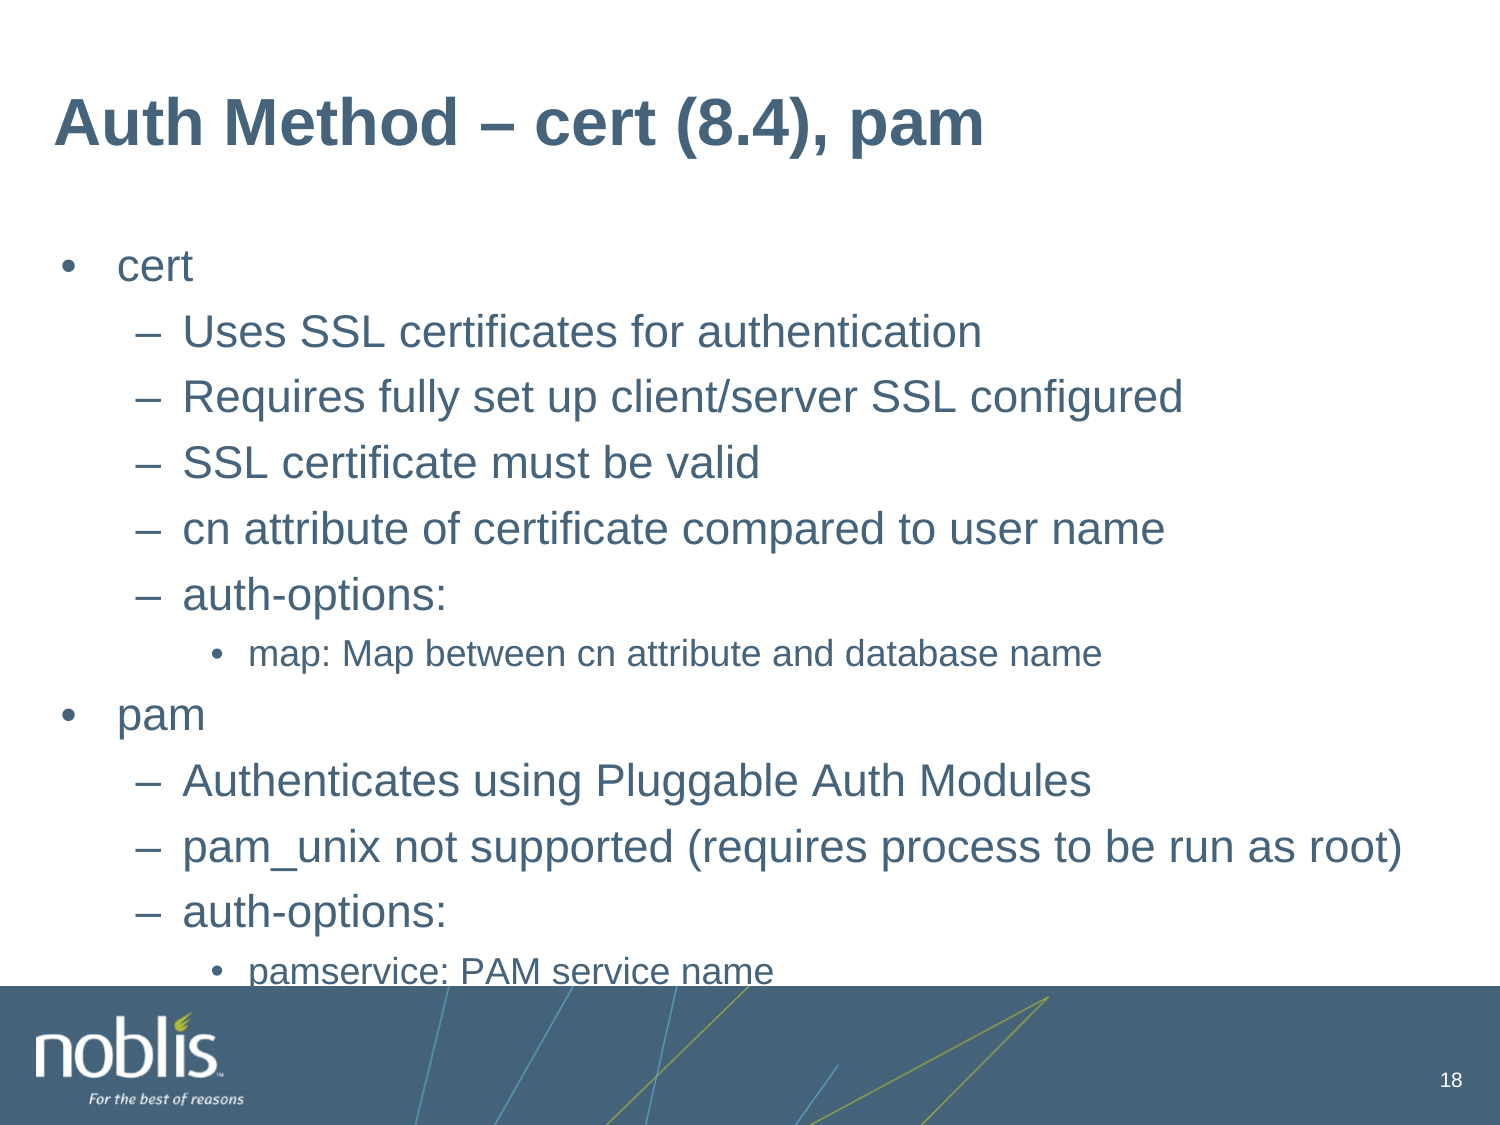

# Auth Method – cert (8.4), pam
cert
Uses SSL certificates for authentication
Requires fully set up client/server SSL configured
SSL certificate must be valid
cn attribute of certificate compared to user name
auth-options:
map: Map between cn attribute and database name
pam
Authenticates using Pluggable Auth Modules
pam_unix not supported (requires process to be run as root)
auth-options:
pamservice: PAM service name